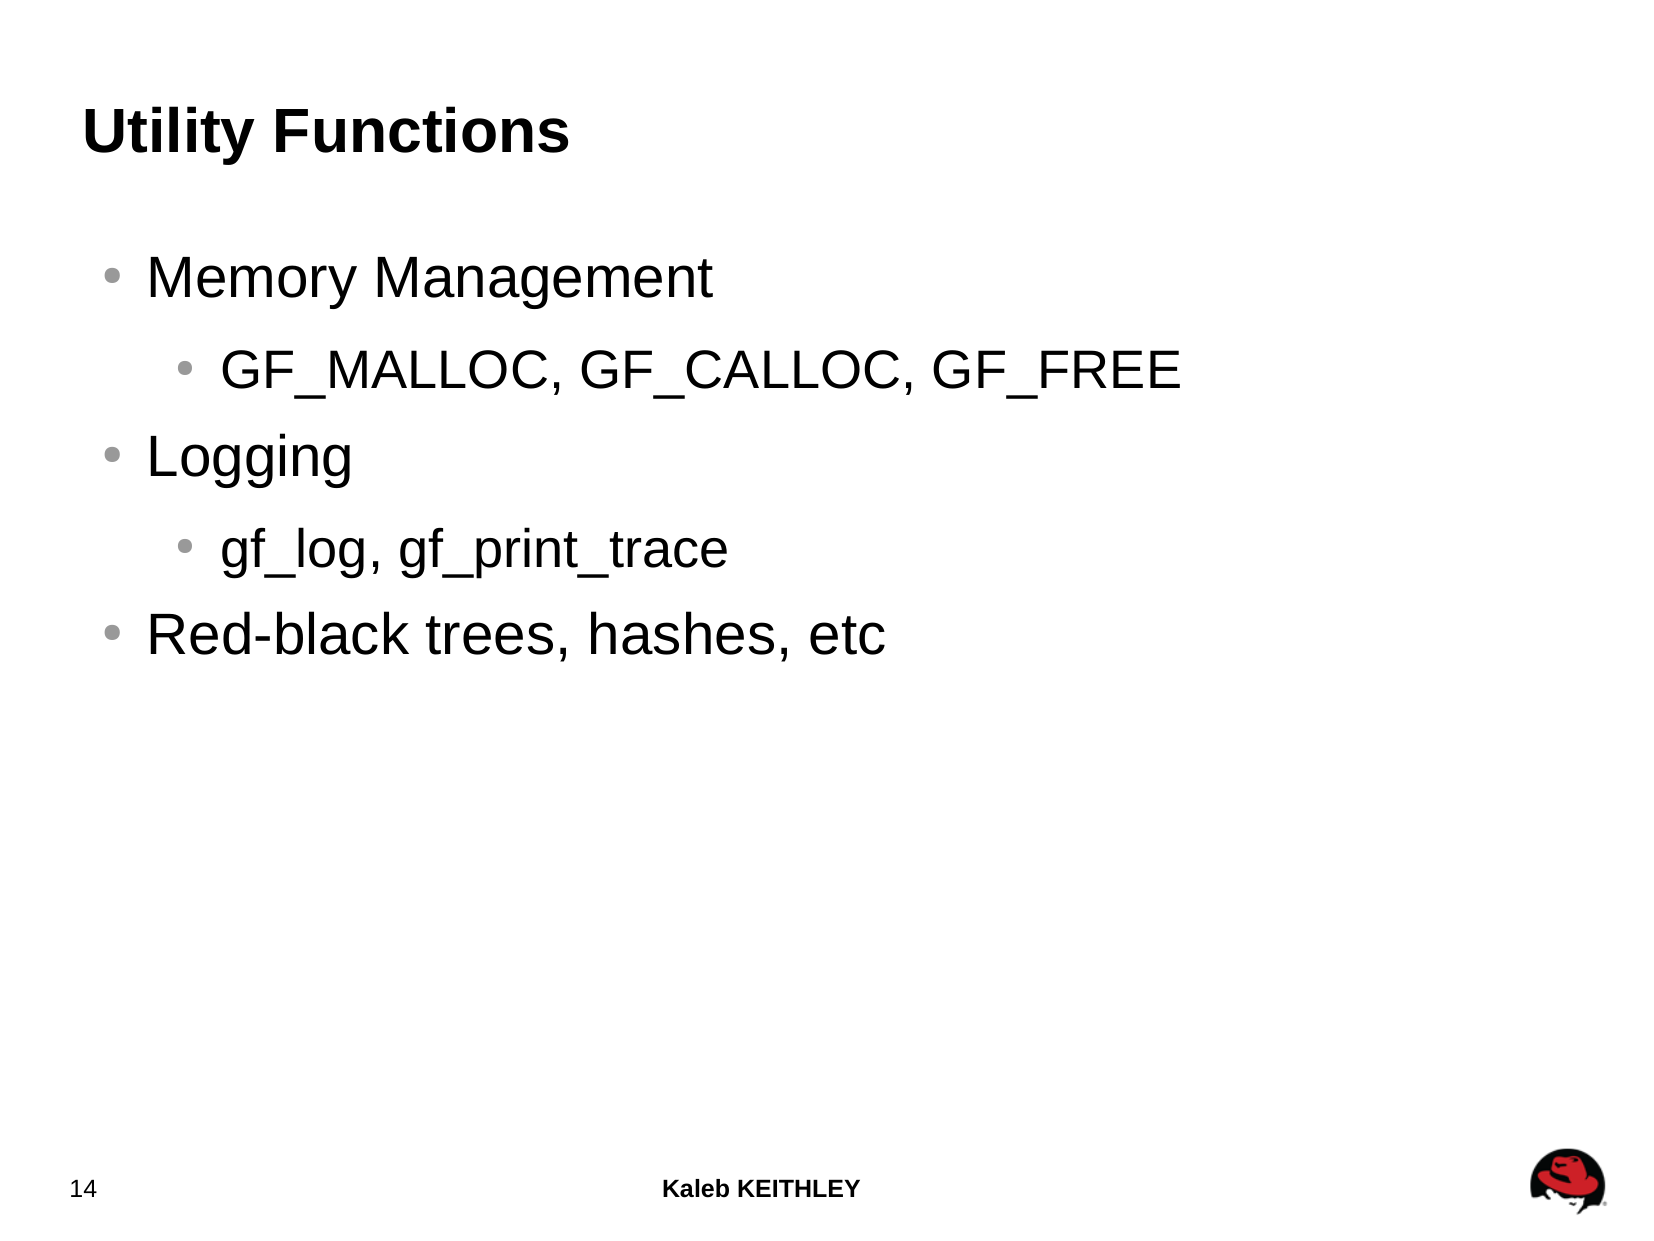

# Utility Functions
Memory Management
GF_MALLOC, GF_CALLOC, GF_FREE
Logging
gf_log, gf_print_trace
Red-black trees, hashes, etc